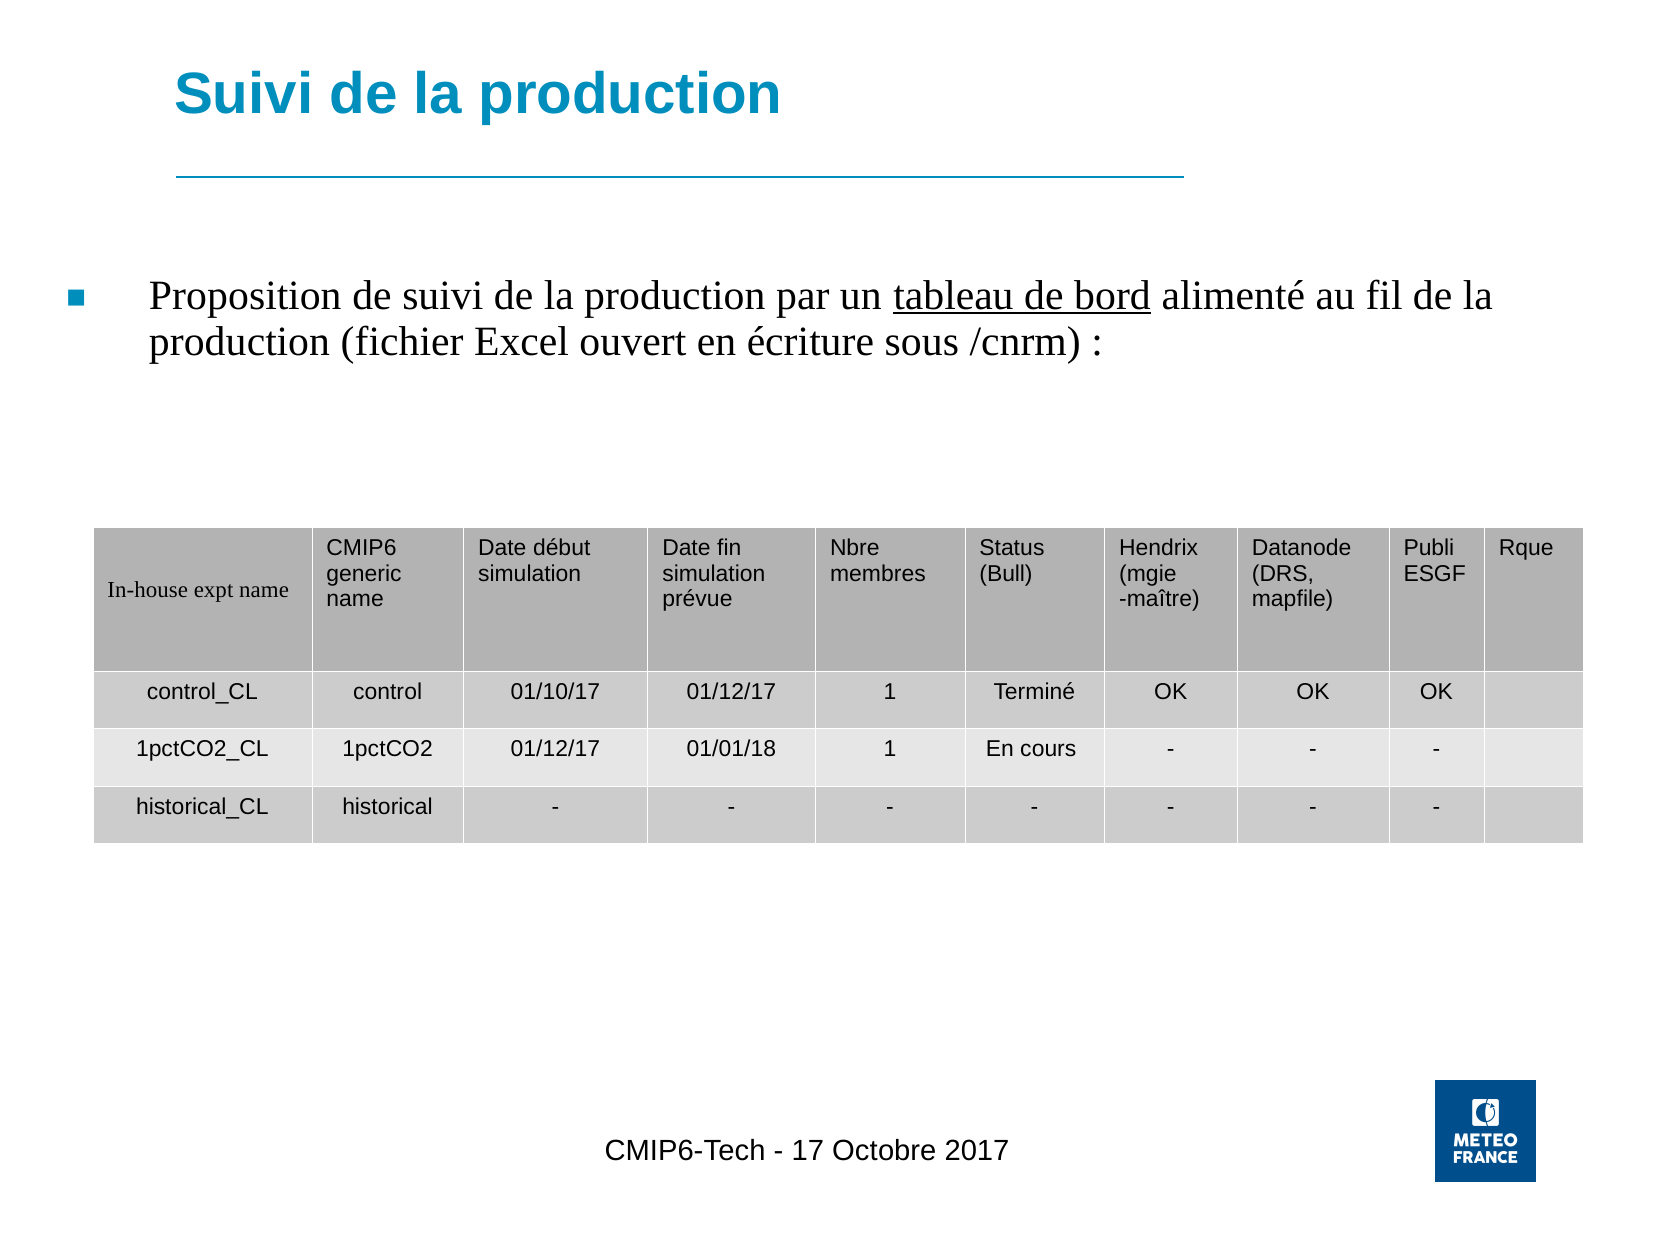

# Suivi de la production
Proposition de suivi de la production par un tableau de bord alimenté au fil de la production (fichier Excel ouvert en écriture sous /cnrm) :
| In-house expt name | CMIP6 generic name | Date début simulation | Date fin simulation prévue | Nbre membres | Status (Bull) | Hendrix (mgie -maître) | Datanode (DRS, mapfile) | Publi ESGF | Rque |
| --- | --- | --- | --- | --- | --- | --- | --- | --- | --- |
| control\_CL | control | 01/10/17 | 01/12/17 | 1 | Terminé | OK | OK | OK | |
| 1pctCO2\_CL | 1pctCO2 | 01/12/17 | 01/01/18 | 1 | En cours | - | - | - | |
| historical\_CL | historical | - | - | - | - | - | - | - | |
CMIP6-Tech - 17 Octobre 2017